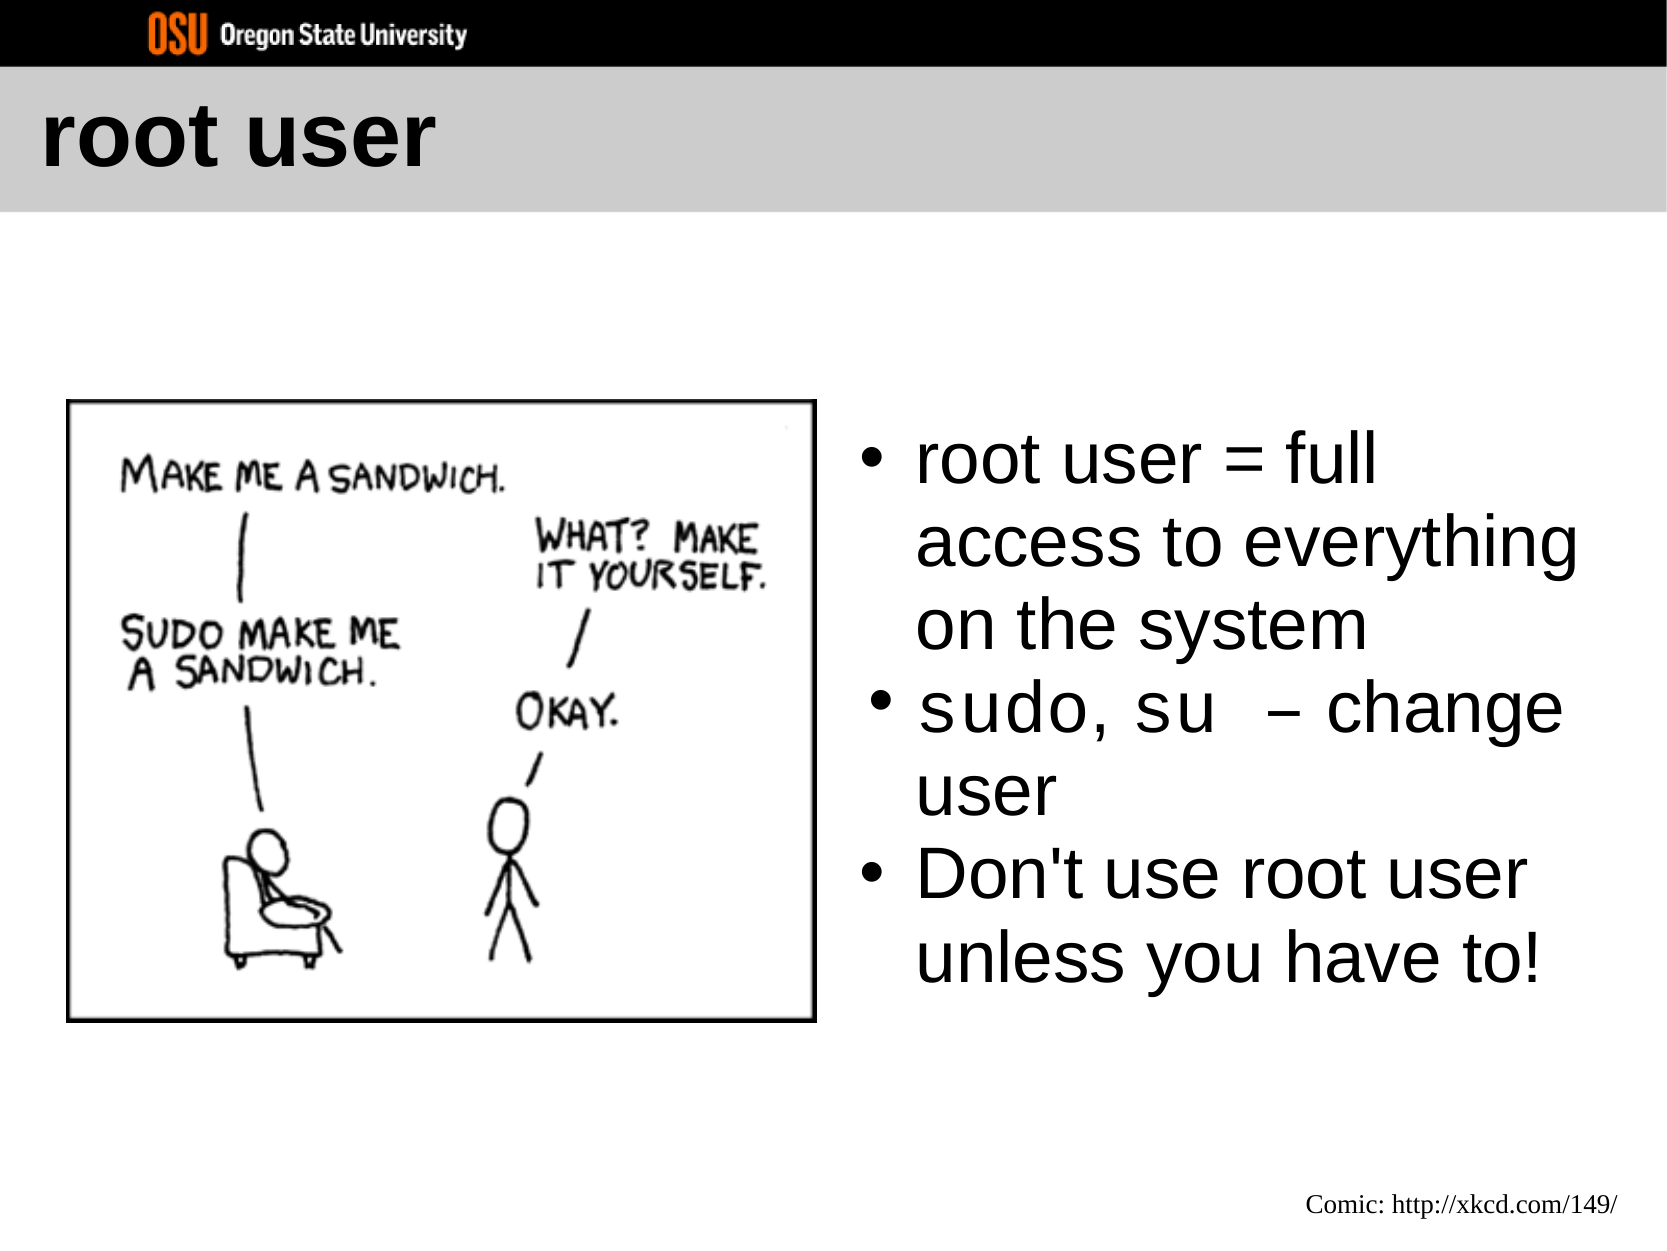

# root user
root user = full access to everything on the system
sudo, su – change user
Don't use root user unless you have to!
Comic: http://xkcd.com/149/